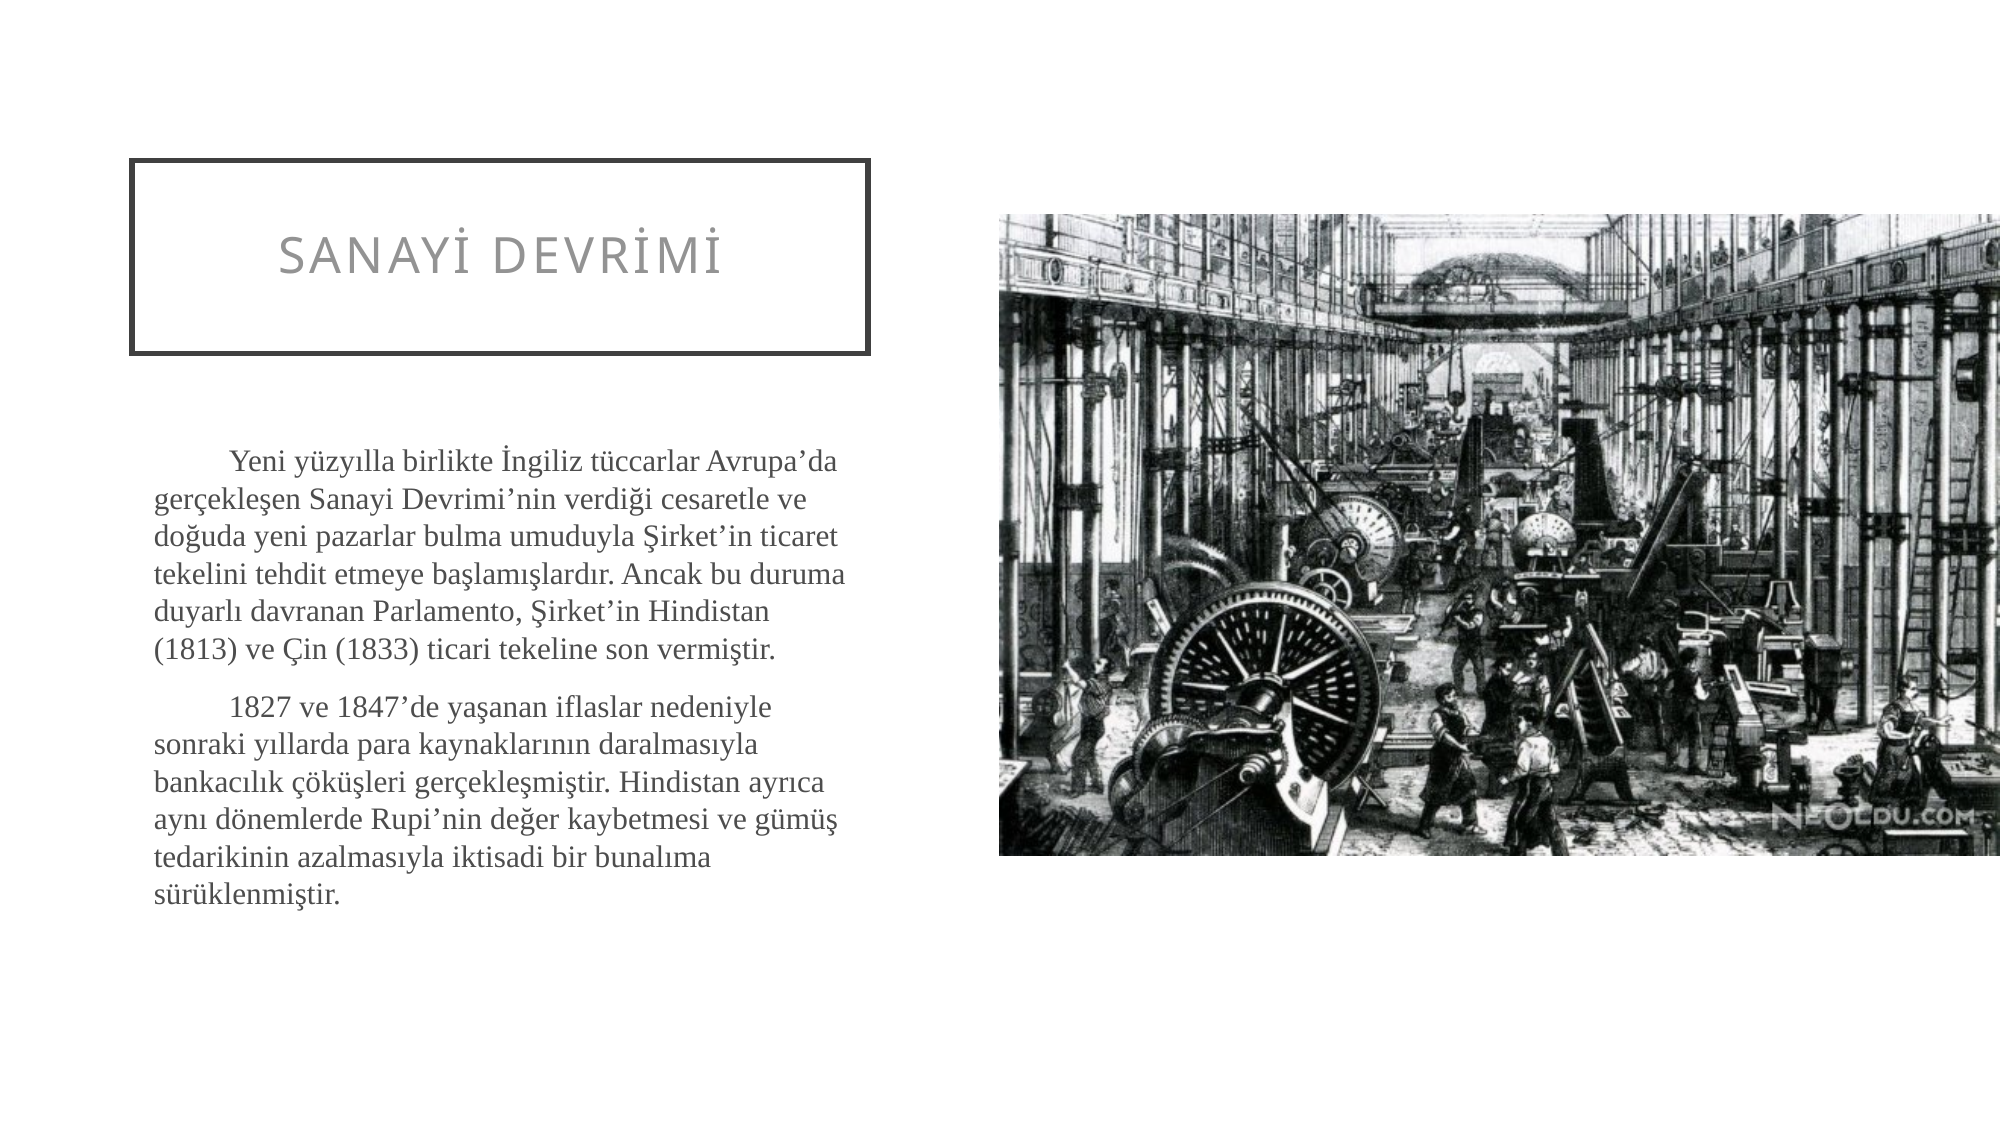

# Sanayi devrimi
	Yeni yüzyılla birlikte İngiliz tüccarlar Avrupa’da gerçekleşen Sanayi Devrimi’nin verdiği cesaretle ve doğuda yeni pazarlar bulma umuduyla Şirket’in ticaret tekelini tehdit etmeye başlamışlardır. Ancak bu duruma duyarlı davranan Parlamento, Şirket’in Hindistan (1813) ve Çin (1833) ticari tekeline son vermiştir.
	1827 ve 1847’de yaşanan iflaslar nedeniyle sonraki yıllarda para kaynaklarının daralmasıyla bankacılık çöküşleri gerçekleşmiştir. Hindistan ayrıca aynı dönemlerde Rupi’nin değer kaybetmesi ve gümüş tedarikinin azalmasıyla iktisadi bir bunalıma sürüklenmiştir.